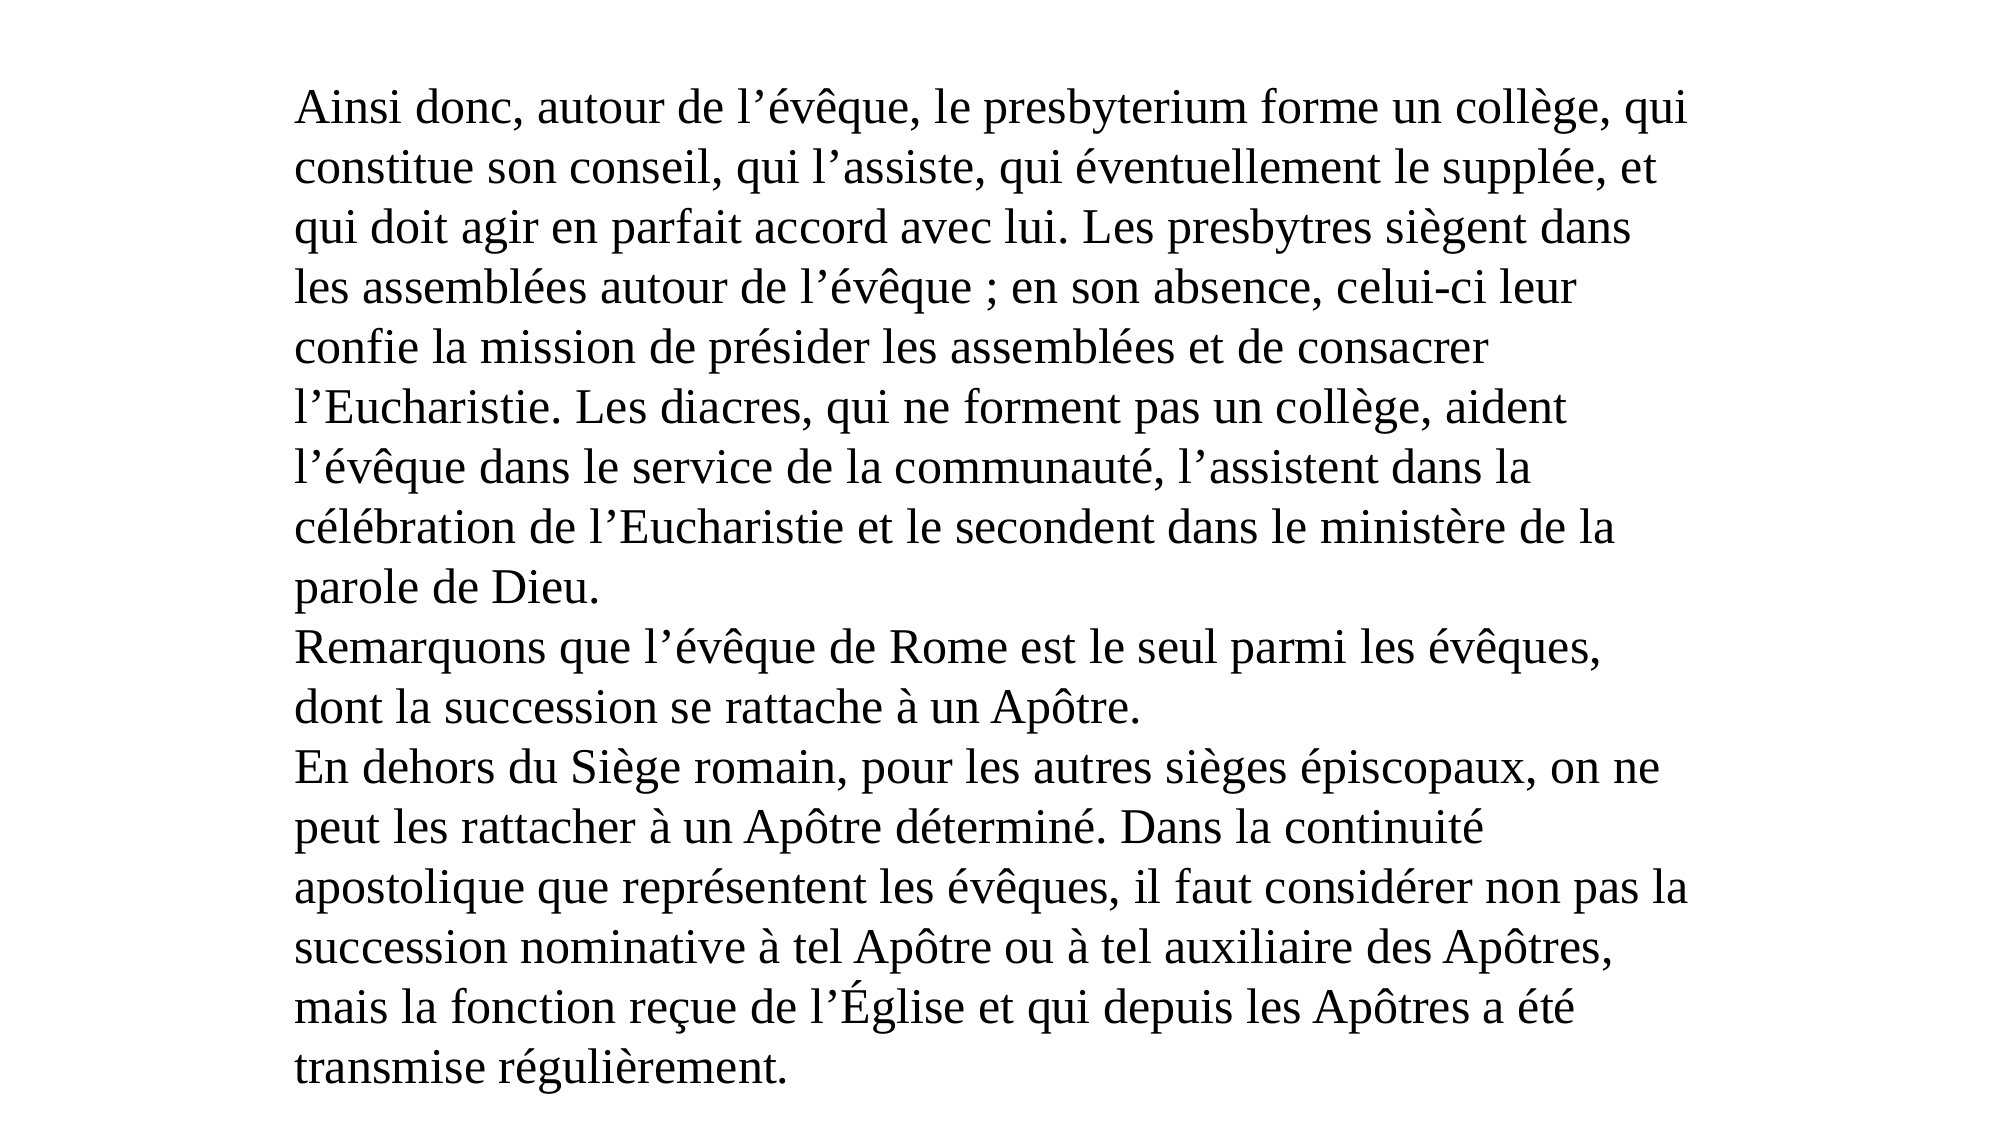

Ainsi donc, autour de l’évêque, le presbyterium forme un collège, qui constitue son conseil, qui l’assiste, qui éventuellement le supplée, et qui doit agir en parfait accord avec lui. Les presbytres siègent dans les assemblées autour de l’évêque ; en son absence, celui-ci leur confie la mission de présider les assemblées et de consacrer l’Eucharistie. Les diacres, qui ne forment pas un collège, aident l’évêque dans le service de la communauté, l’assistent dans la célébration de l’Eucharistie et le secondent dans le ministère de la parole de Dieu.
Remarquons que l’évêque de Rome est le seul parmi les évêques, dont la succession se rattache à un Apôtre.
En dehors du Siège romain, pour les autres sièges épiscopaux, on ne peut les rattacher à un Apôtre déterminé. Dans la continuité apostolique que représentent les évêques, il faut considérer non pas la succession nominative à tel Apôtre ou à tel auxiliaire des Apôtres, mais la fonction reçue de l’Église et qui depuis les Apôtres a été transmise régulièrement.